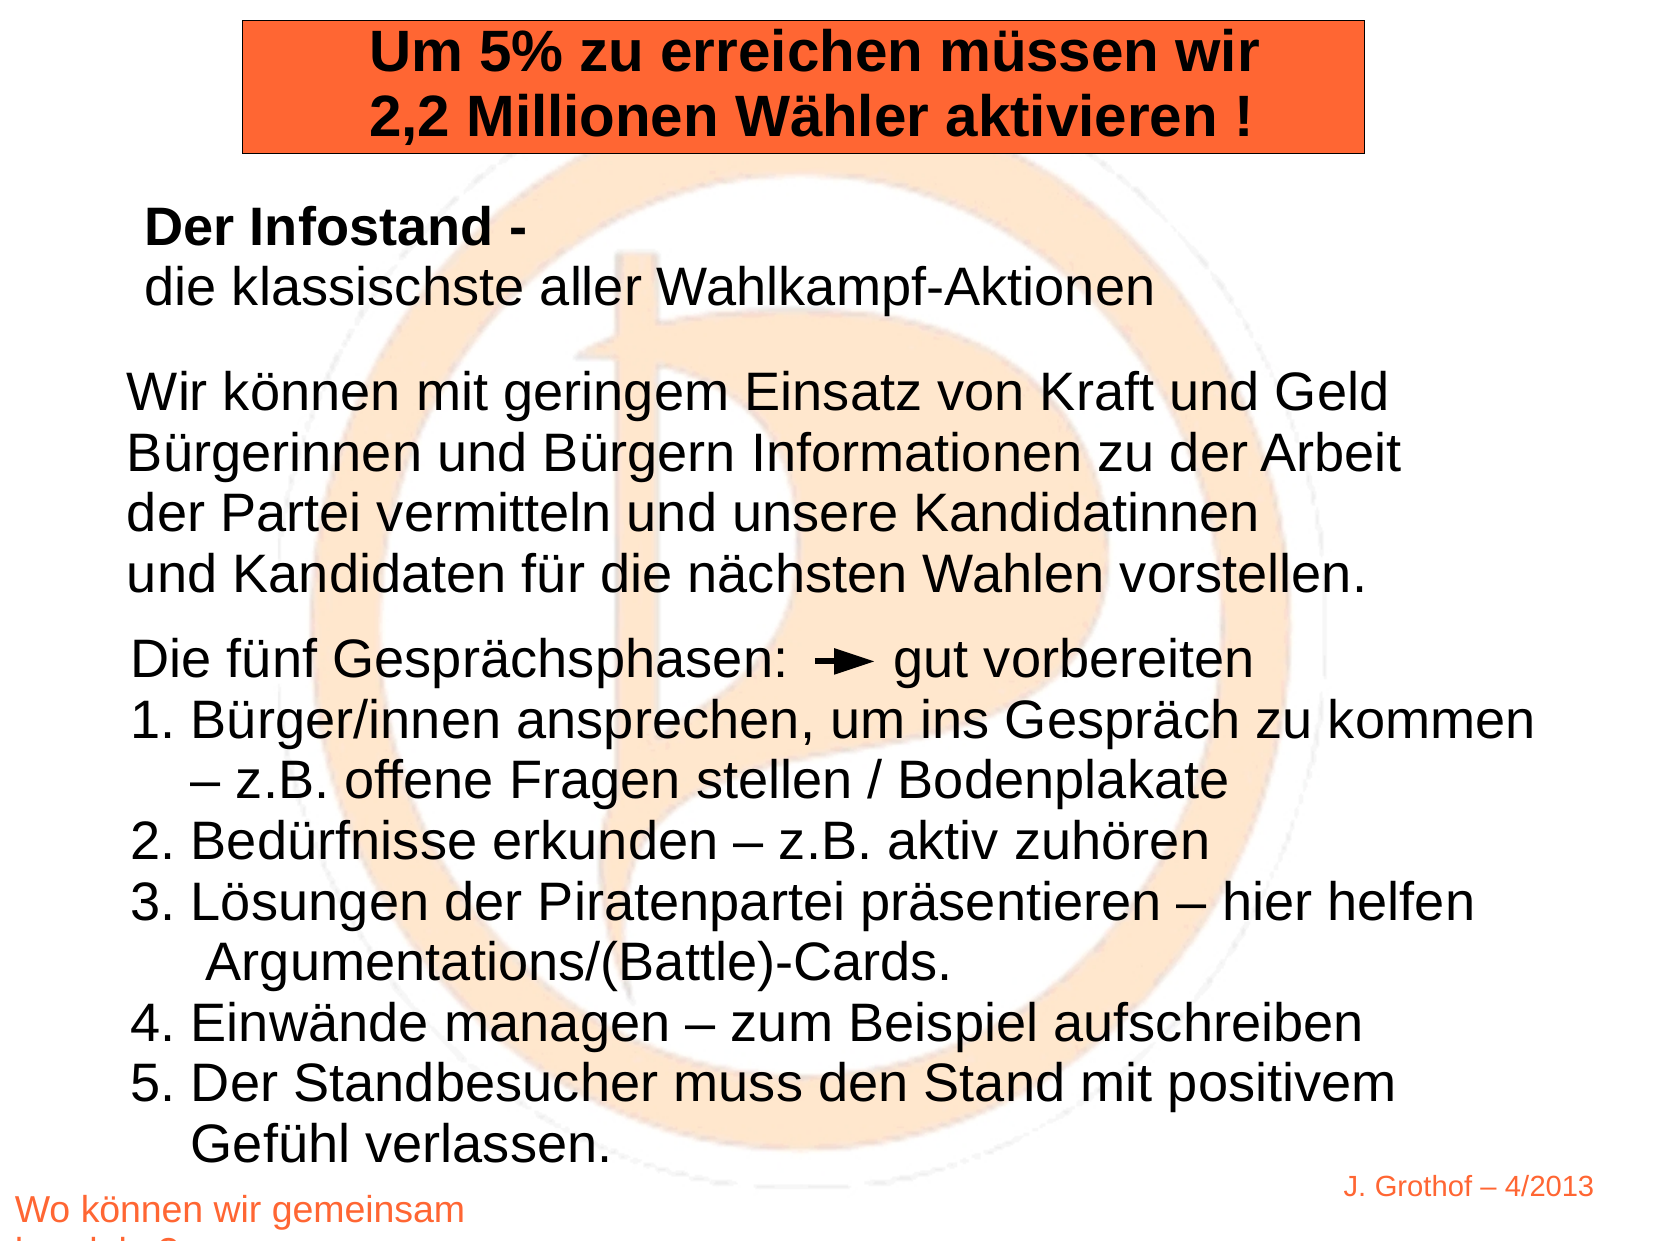

Um 5% zu erreichen müssen wir
2,2 Millionen Wähler aktivieren !
Der Infostand -
die klassischste aller Wahlkampf-Aktionen
Wir können mit geringem Einsatz von Kraft und Geld
Bürgerinnen und Bürgern Informationen zu der Arbeit
der Partei vermitteln und unsere Kandidatinnen
und Kandidaten für die nächsten Wahlen vorstellen.
Die fünf Gesprächsphasen: gut vorbereiten
1. Bürger/innen ansprechen, um ins Gespräch zu kommen – z.B. offene Fragen stellen / Bodenplakate
2. Bedürfnisse erkunden – z.B. aktiv zuhören
3. Lösungen der Piratenpartei präsentieren – hier helfen
 Argumentations/(Battle)-Cards.
4. Einwände managen – zum Beispiel aufschreiben
5. Der Standbesucher muss den Stand mit positivem Gefühl verlassen.
Wo können wir gemeinsam handeln ?